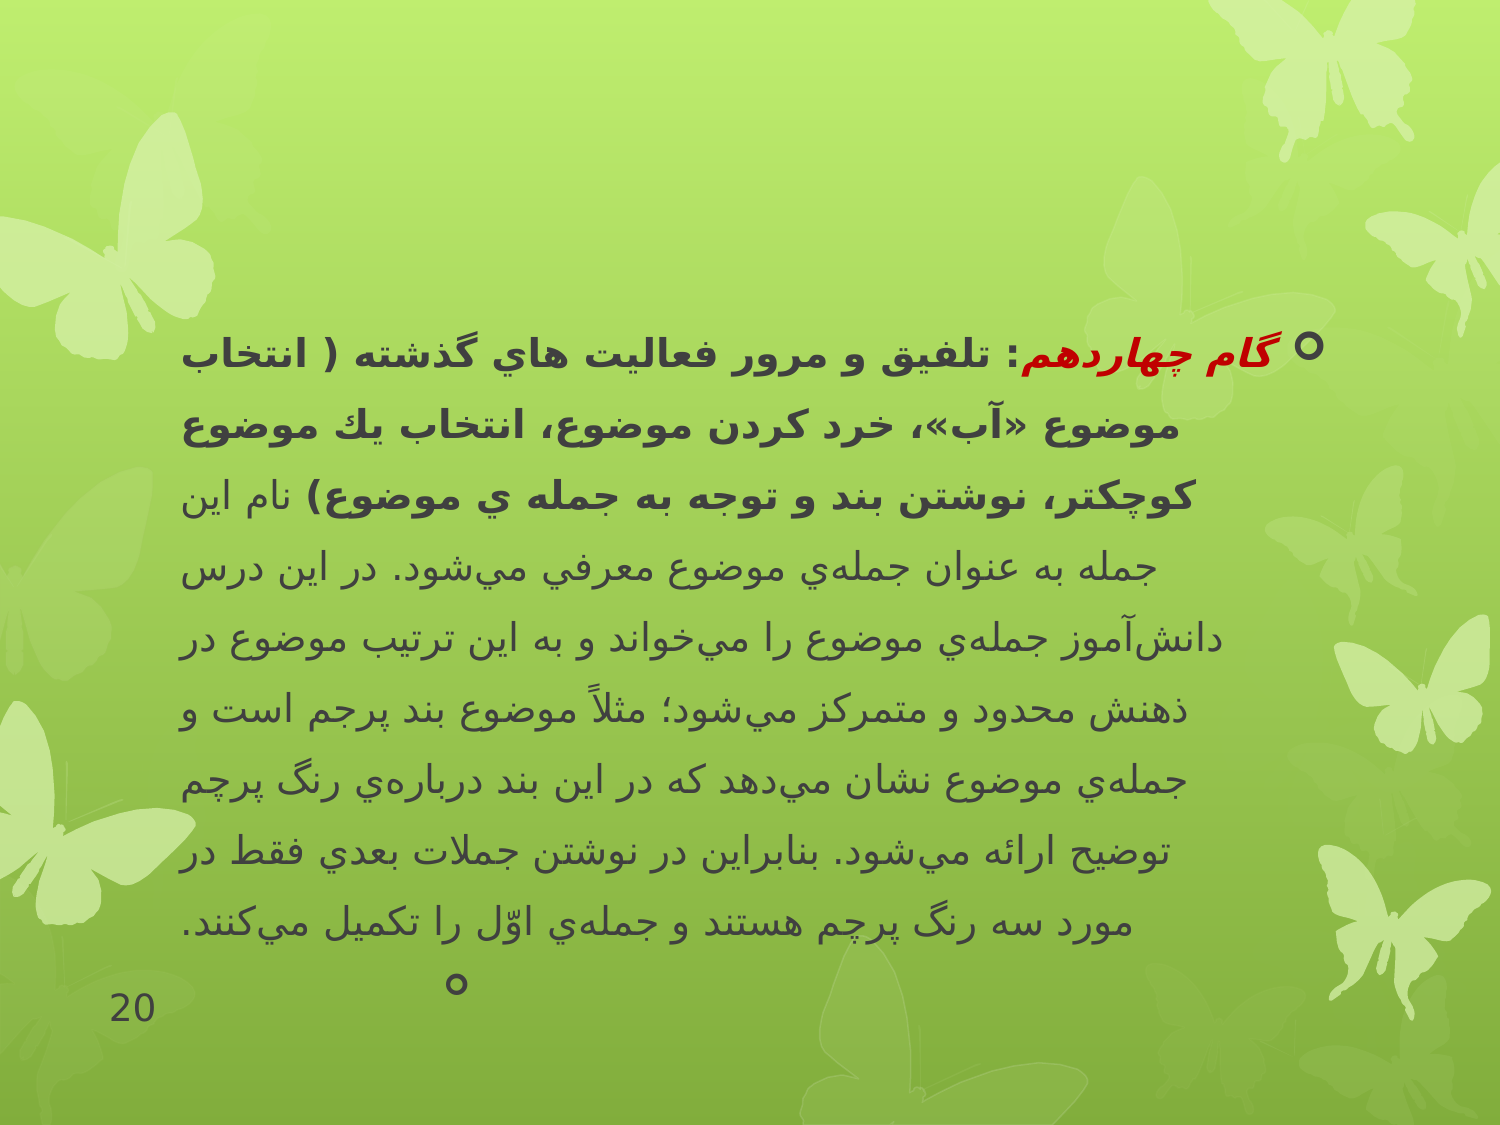

# گام چهاردهم: تلفيق و مرور فعاليت هاي گذشته ( انتخاب موضوع «آب»، خرد كردن موضوع، انتخاب يك موضوع كوچكتر، نوشتن بند و توجه به جمله ي موضوع) نام اين جمله به عنوان جمله‌ي موضوع معرفي مي‌شود. در اين درس دانش‌آموز جمله‌ي موضوع را مي‌خواند و به اين ترتيب موضوع در ذهنش محدود و متمركز مي‌شود؛ مثلاً موضوع بند پرجم است و جمله‌ي موضوع نشان مي‌دهد كه در اين بند درباره‌ي رنگ پرچم توضيح ارائه مي‌شود. بنابراين در نوشتن جملات بعدي فقط در مورد سه رنگ پرچم هستند و جمله‌ي اوّل را تكميل مي‌كنند.